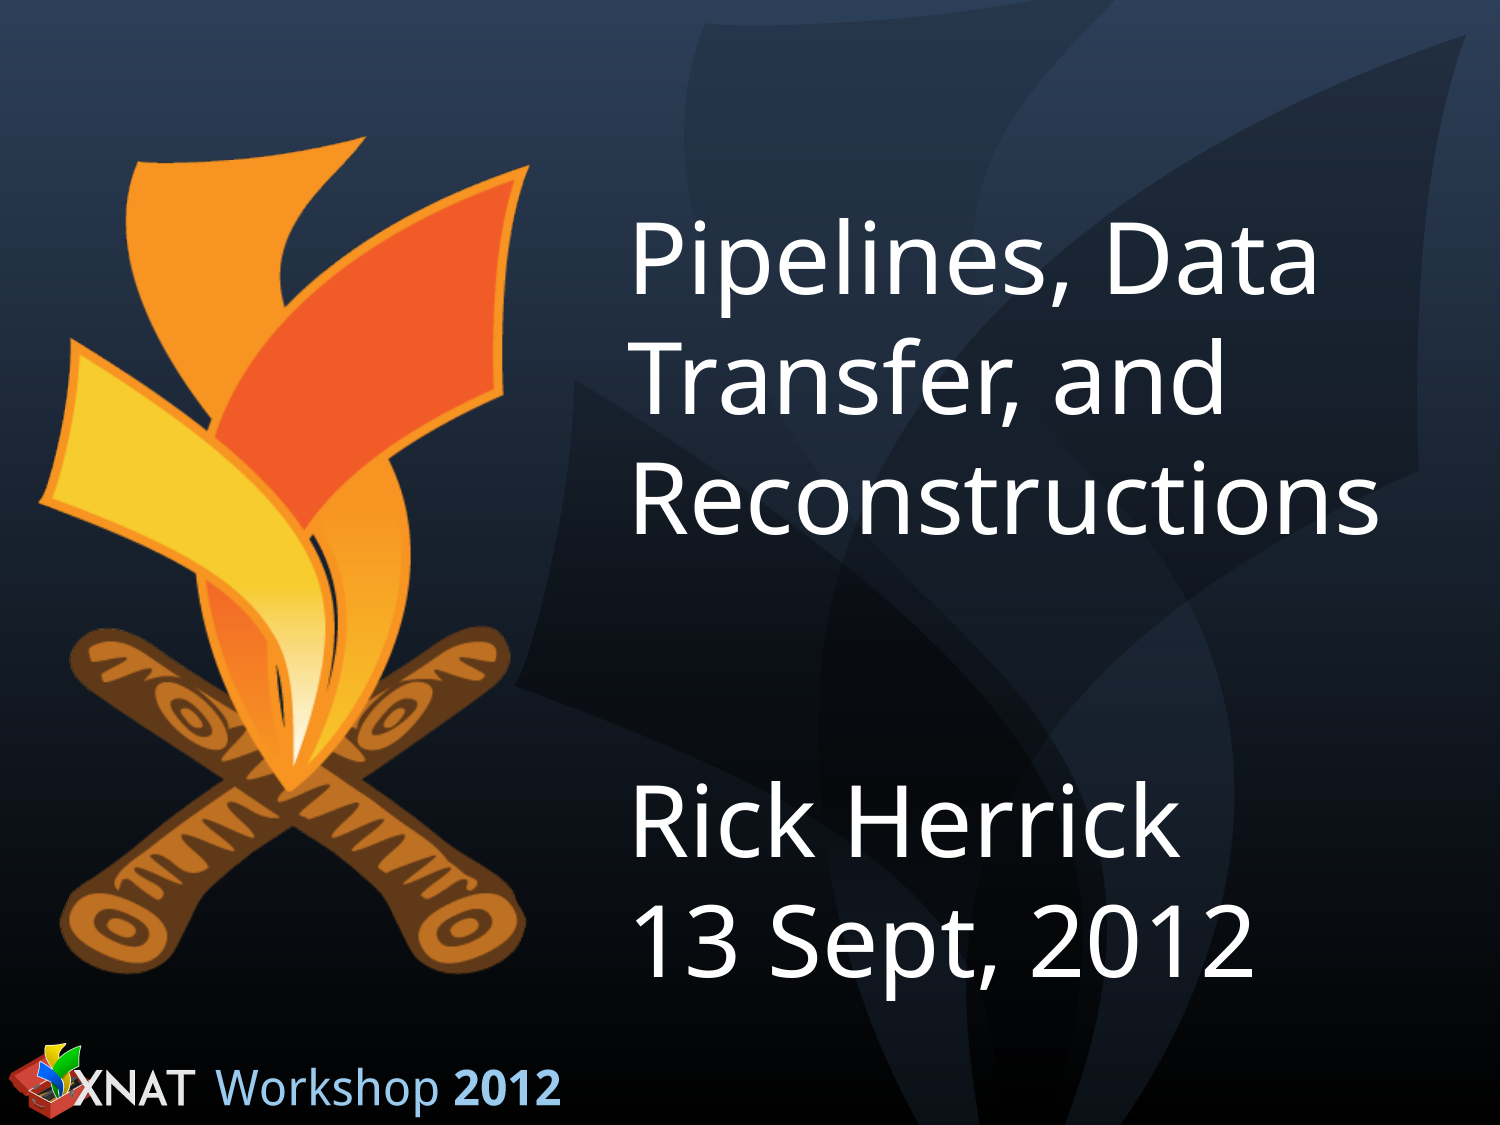

# Pipelines, Data Transfer, and Reconstructions
Rick Herrick
13 Sept, 2012